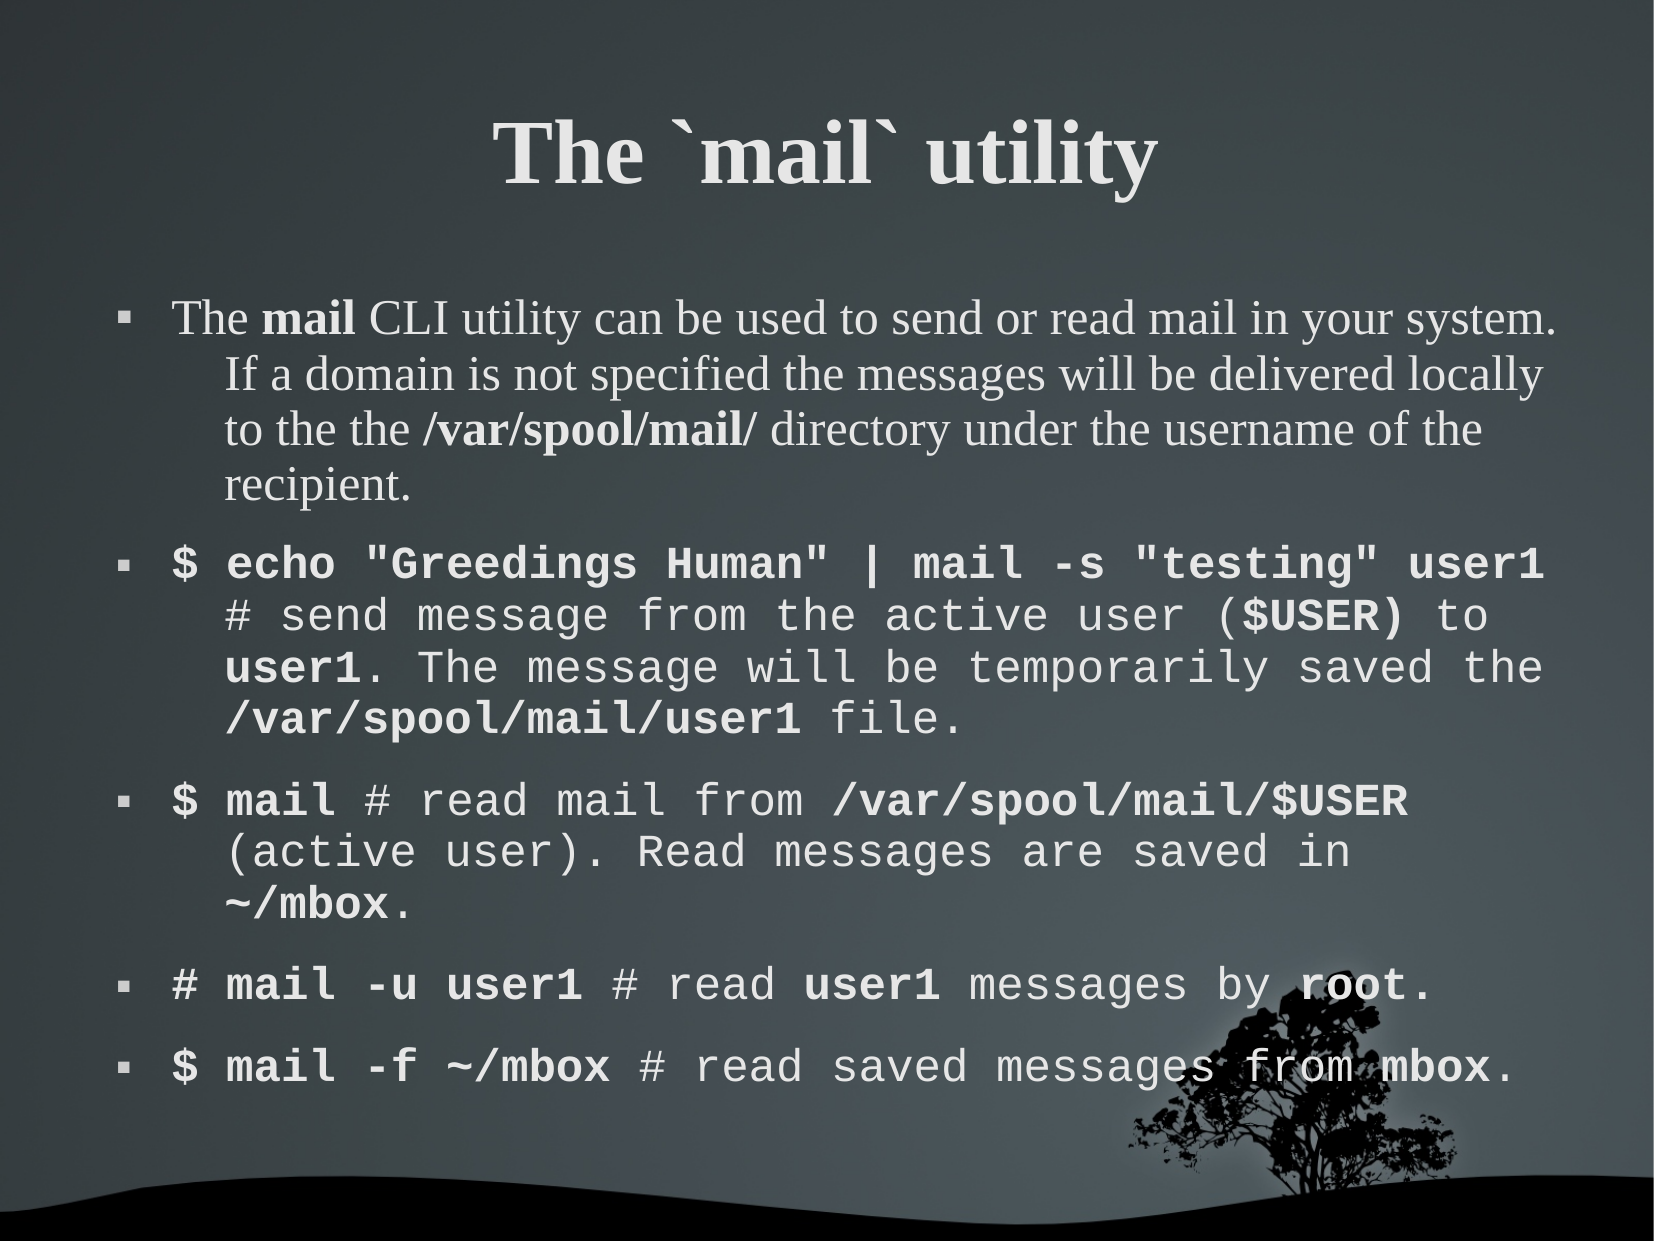

# The `mail` utility
The mail CLI utility can be used to send or read mail in your system. If a domain is not specified the messages will be delivered locally to the the /var/spool/mail/ directory under the username of the recipient.
$ echo "Greedings Human" | mail -s "testing" user1 # send message from the active user ($USER) to user1. The message will be temporarily saved the /var/spool/mail/user1 file.
$ mail # read mail from /var/spool/mail/$USER (active user). Read messages are saved in ~/mbox.
# mail -u user1 # read user1 messages by root.
$ mail -f ~/mbox # read saved messages from mbox.